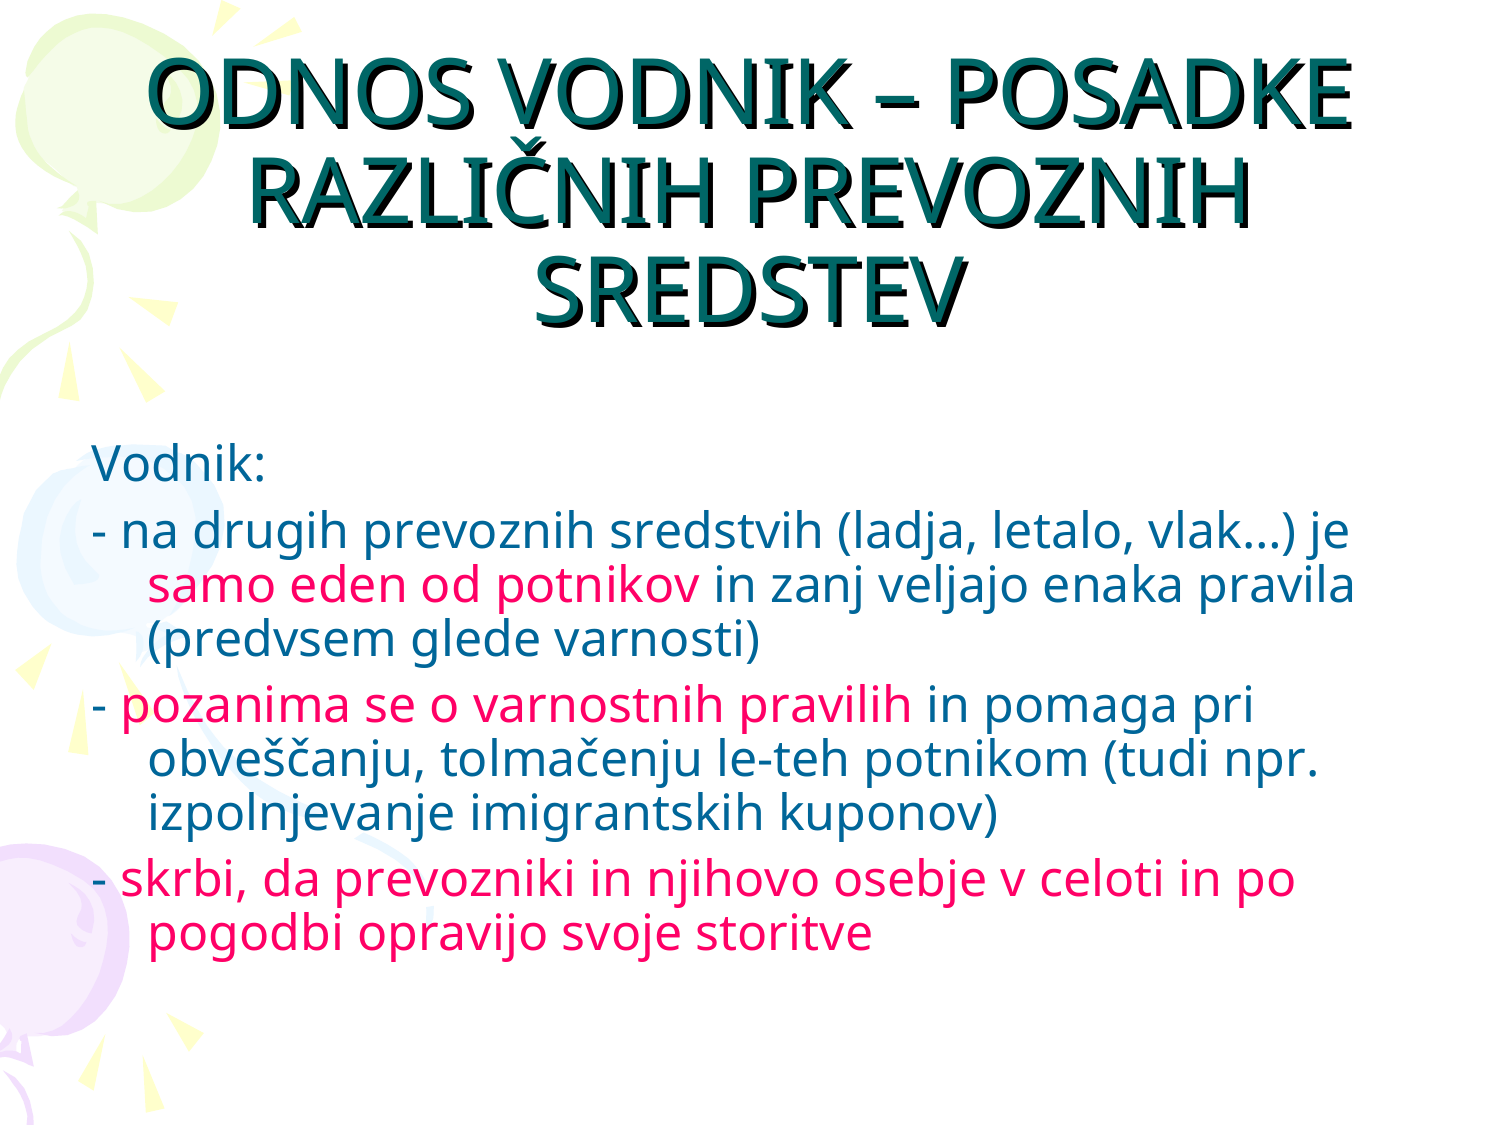

# ODNOS VODNIK – POSADKE RAZLIČNIH PREVOZNIH SREDSTEV
Vodnik:
- na drugih prevoznih sredstvih (ladja, letalo, vlak…) je samo eden od potnikov in zanj veljajo enaka pravila (predvsem glede varnosti)
- pozanima se o varnostnih pravilih in pomaga pri obveščanju, tolmačenju le-teh potnikom (tudi npr. izpolnjevanje imigrantskih kuponov)
- skrbi, da prevozniki in njihovo osebje v celoti in po pogodbi opravijo svoje storitve